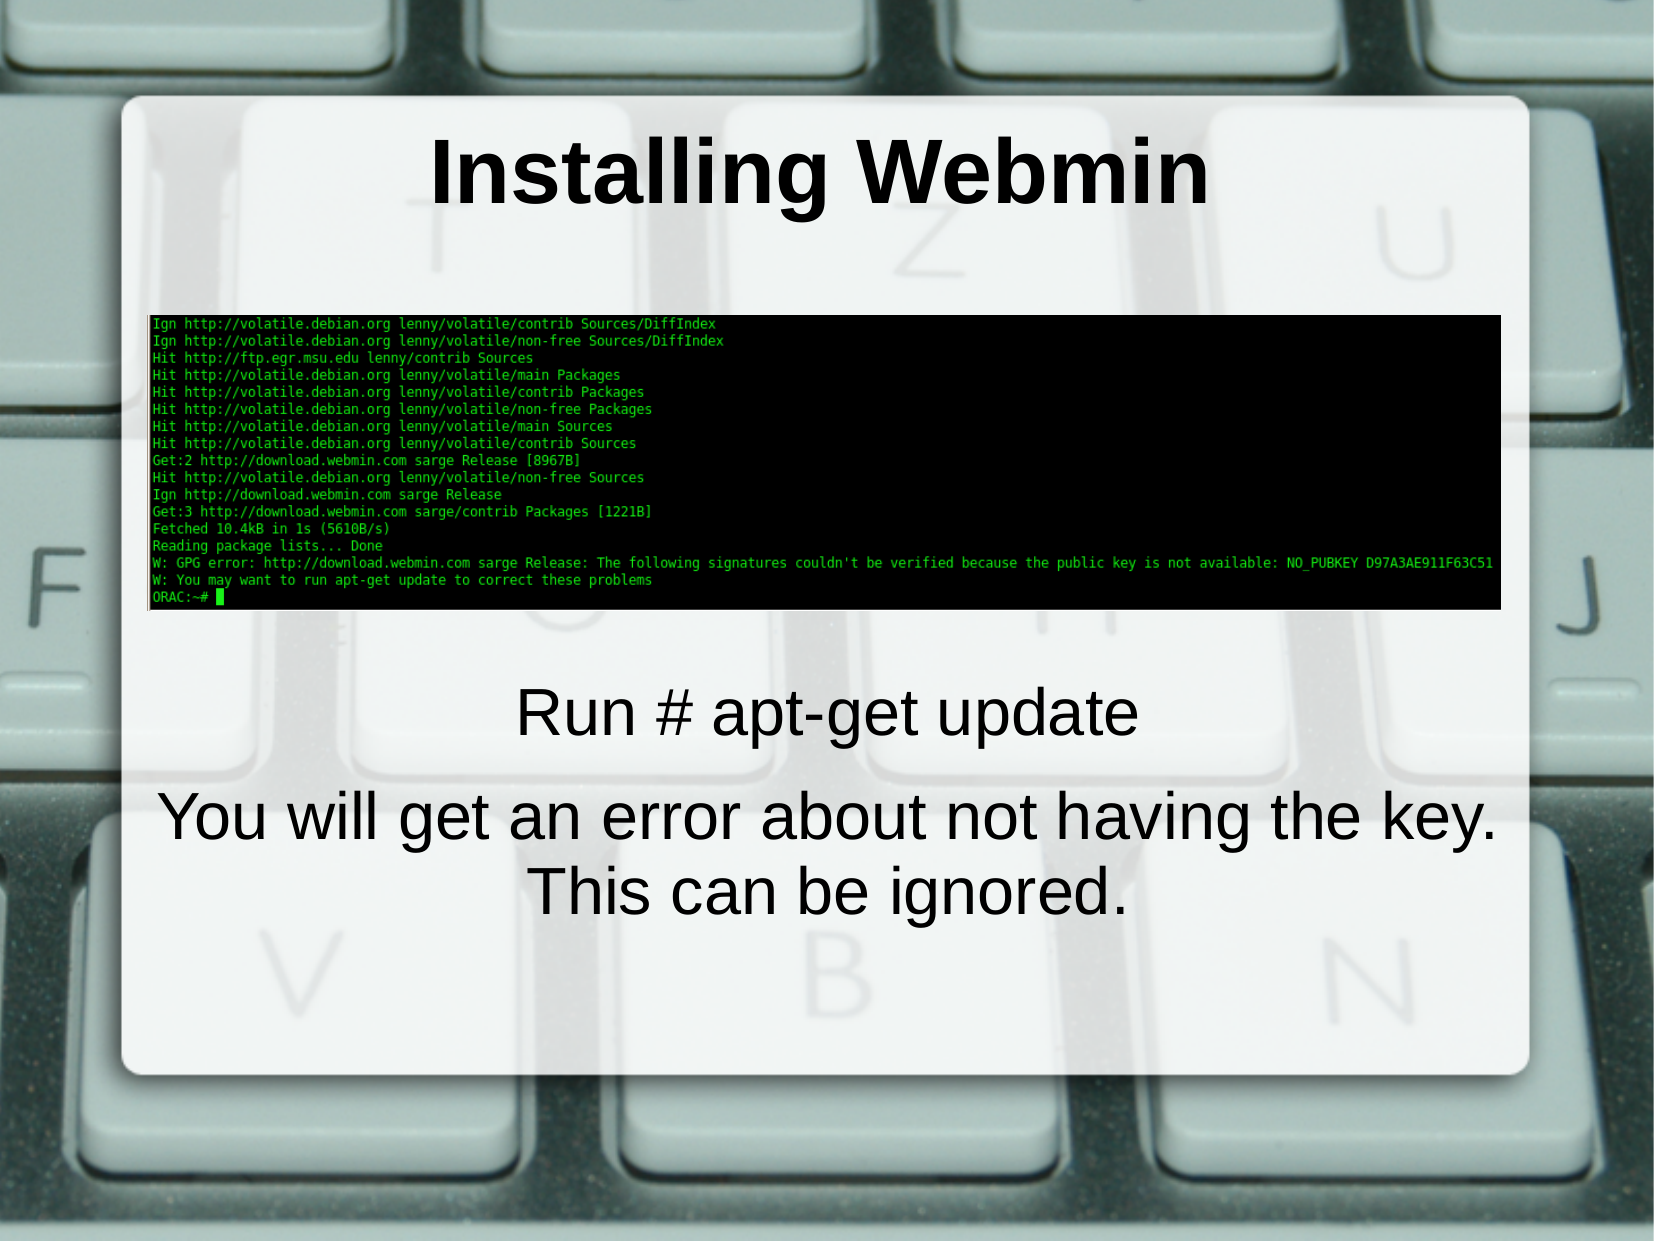

# Installing Webmin
Run # apt-get update
You will get an error about not having the key. This can be ignored.